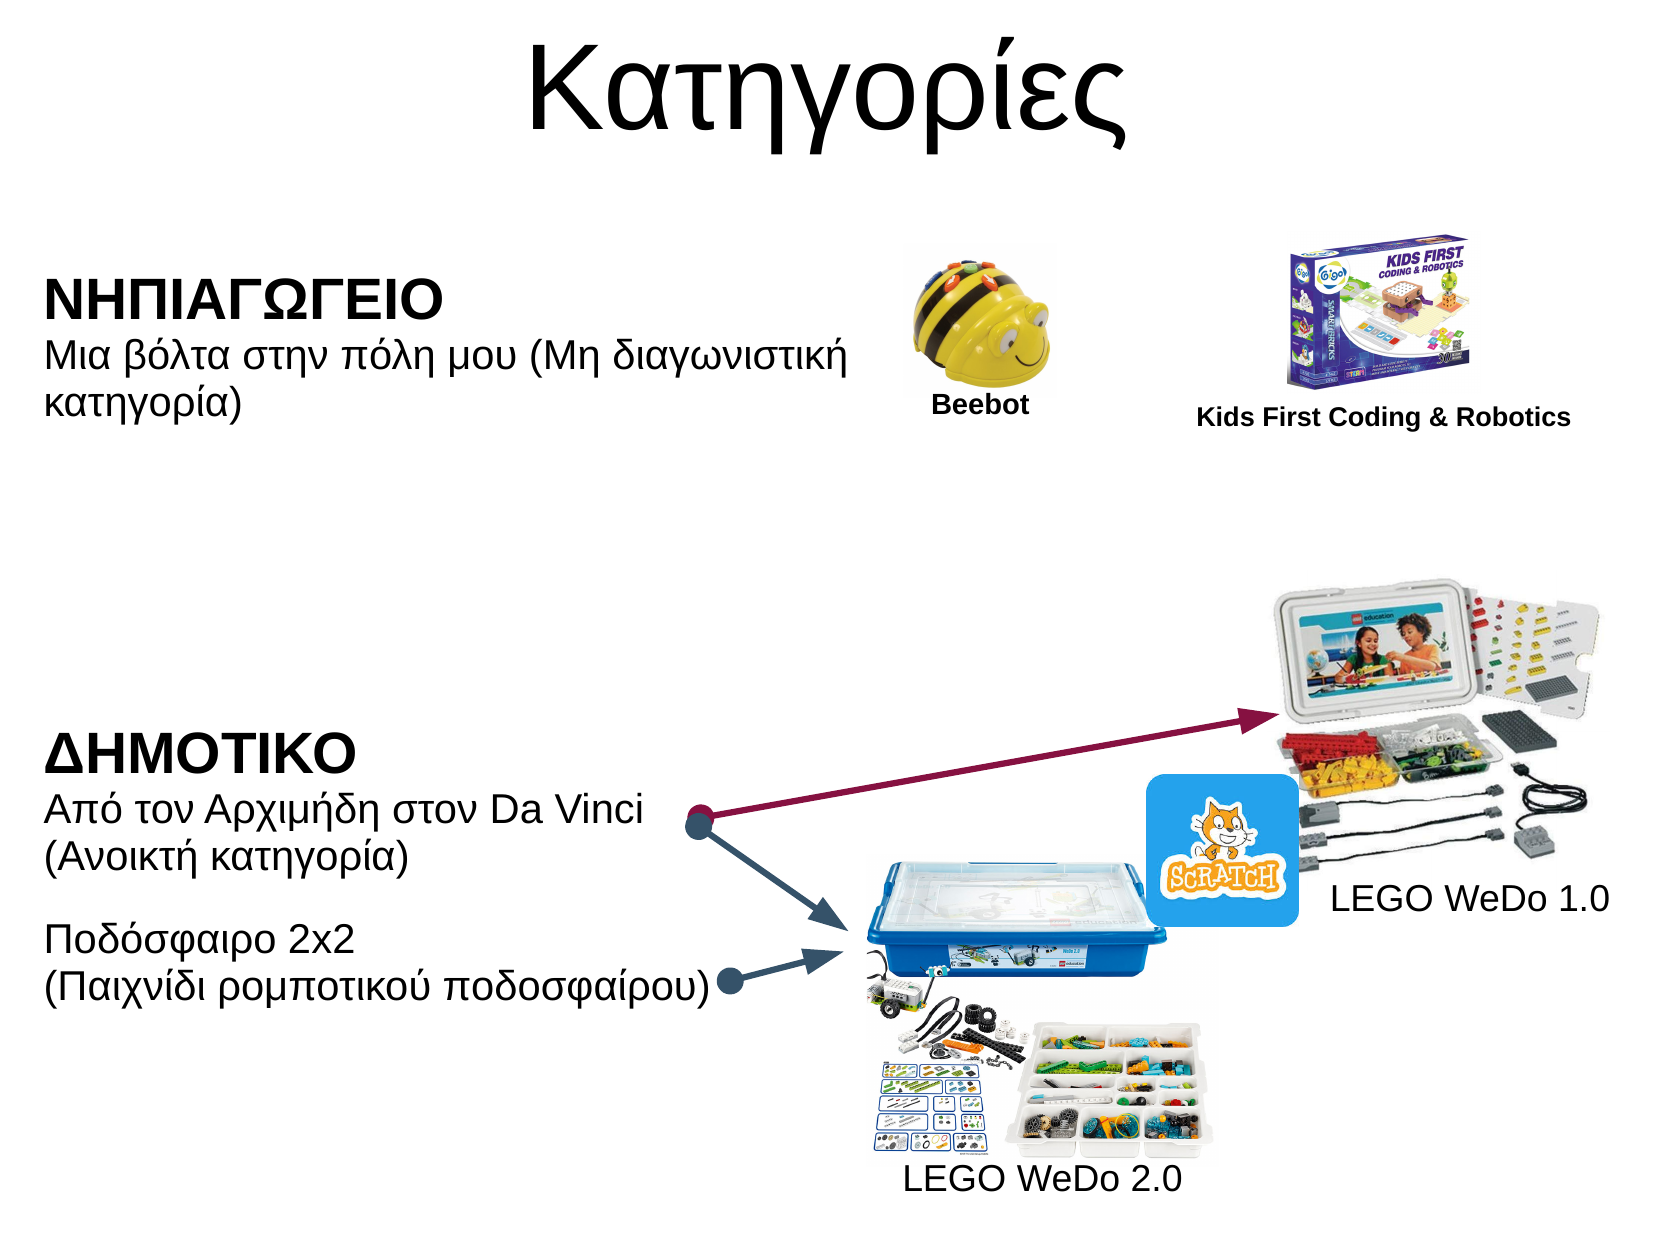

# Κατηγορίες
Kids First Coding & Robotics
Beebot
ΝΗΠΙΑΓΩΓΕΙΟ
Μια βόλτα στην πόλη μου (Μη διαγωνιστική κατηγορία)
ΔΗΜΟΤΙΚΟ
Από τον Αρχιμήδη στον Da Vinci
(Ανοικτή κατηγορία)
Ποδόσφαιρο 2x2
(Παιχνίδι ρομποτικού ποδοσφαίρου)
 LEGO WeDo 1.0
LEGO WeDo 2.0